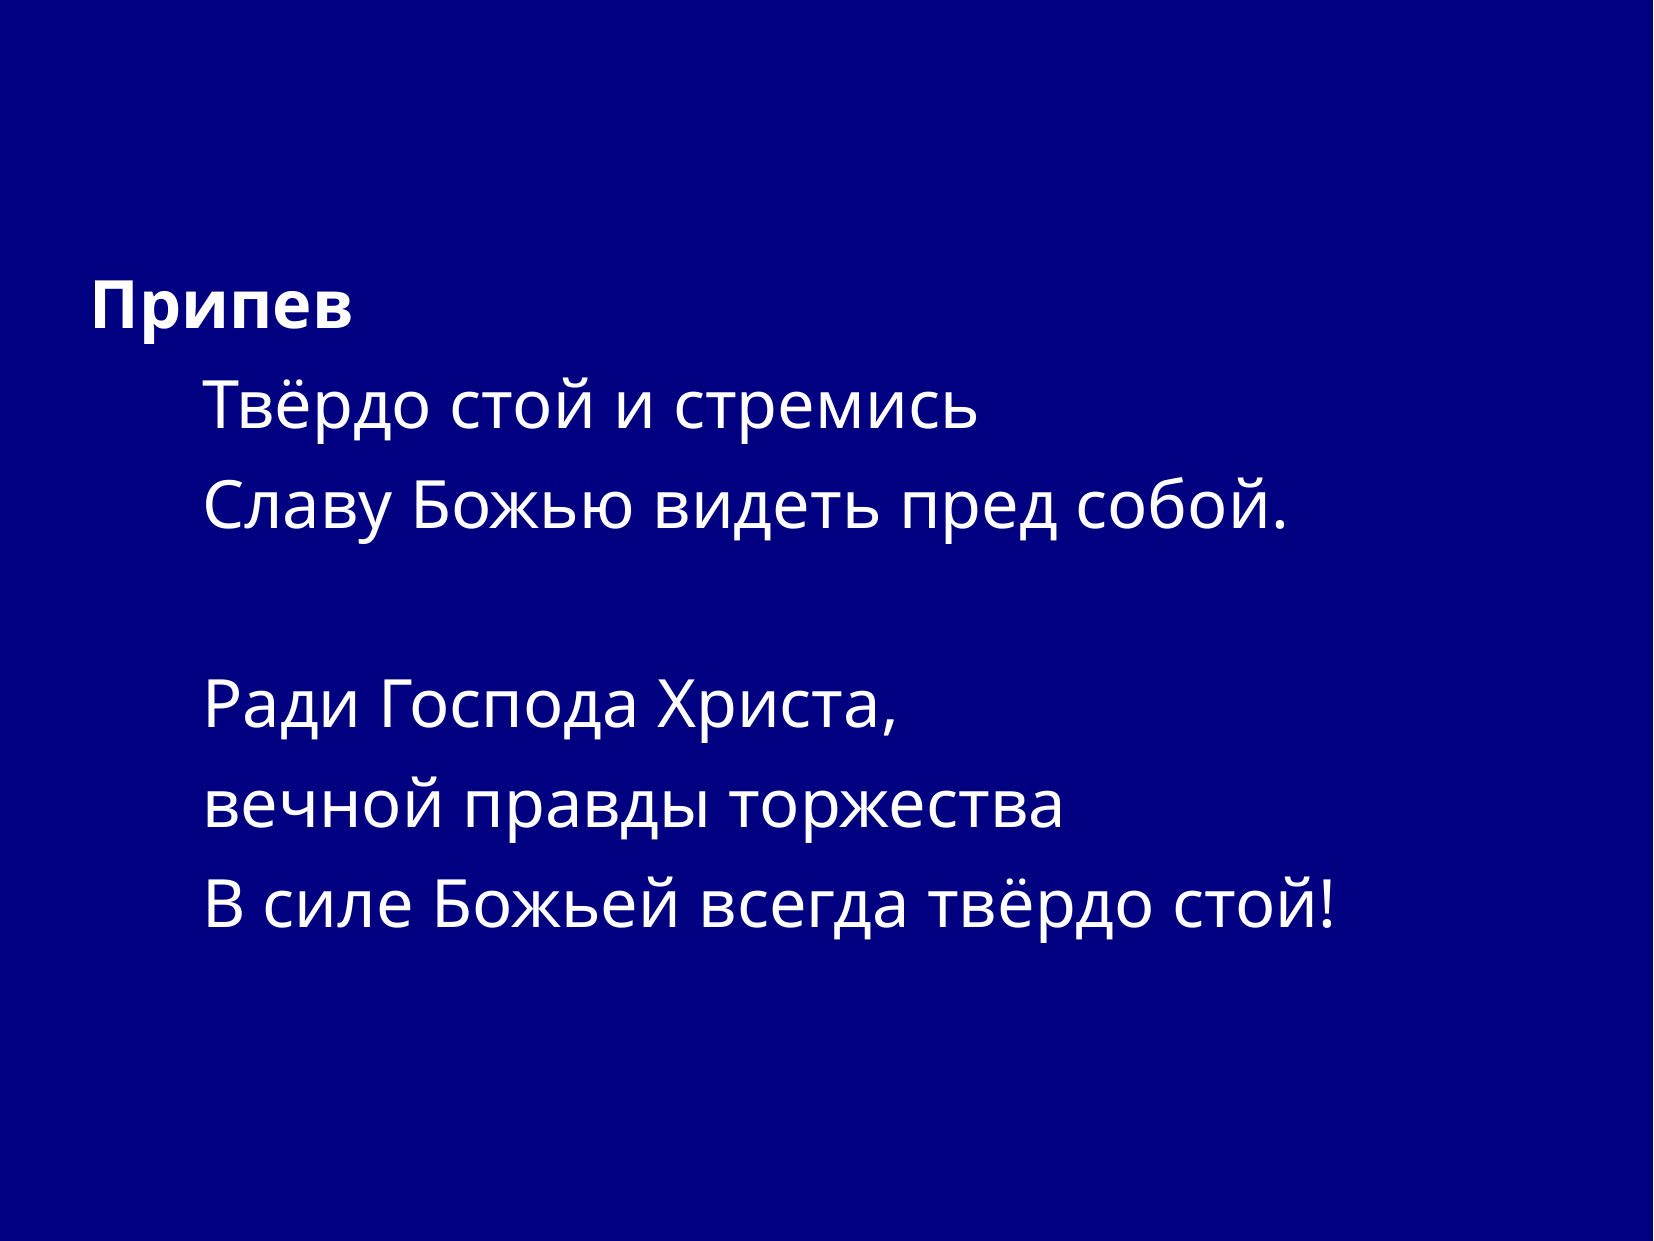

Припев
	Твёрдо стой и стремись
	Славу Божью видеть пред собой.
	Ради Господа Христа,
	вечной правды торжества
	В силе Божьей всегда твёрдо стой!